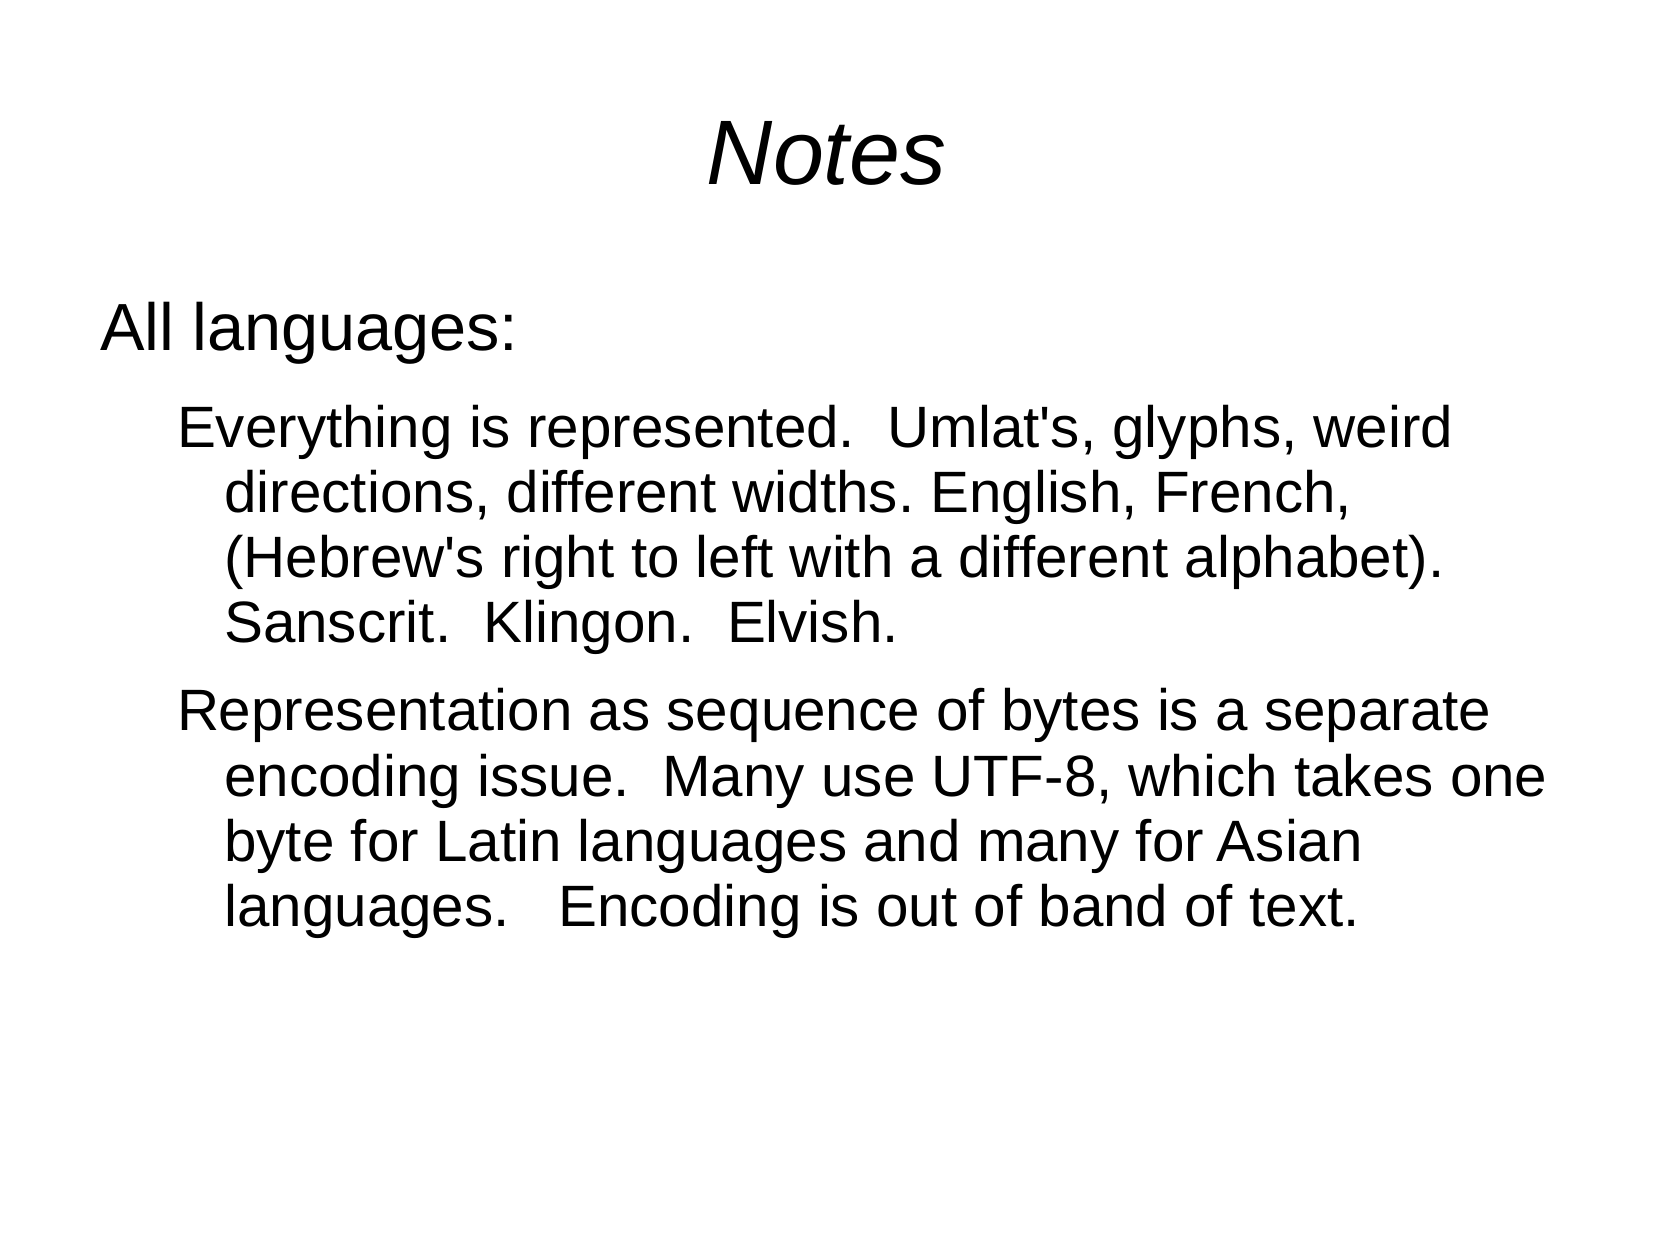

# Notes
All languages:
Everything is represented. Umlat's, glyphs, weird directions, different widths. English, French, (Hebrew's right to left with a different alphabet). Sanscrit. Klingon. Elvish.
Representation as sequence of bytes is a separate encoding issue. Many use UTF-8, which takes one byte for Latin languages and many for Asian languages. Encoding is out of band of text.